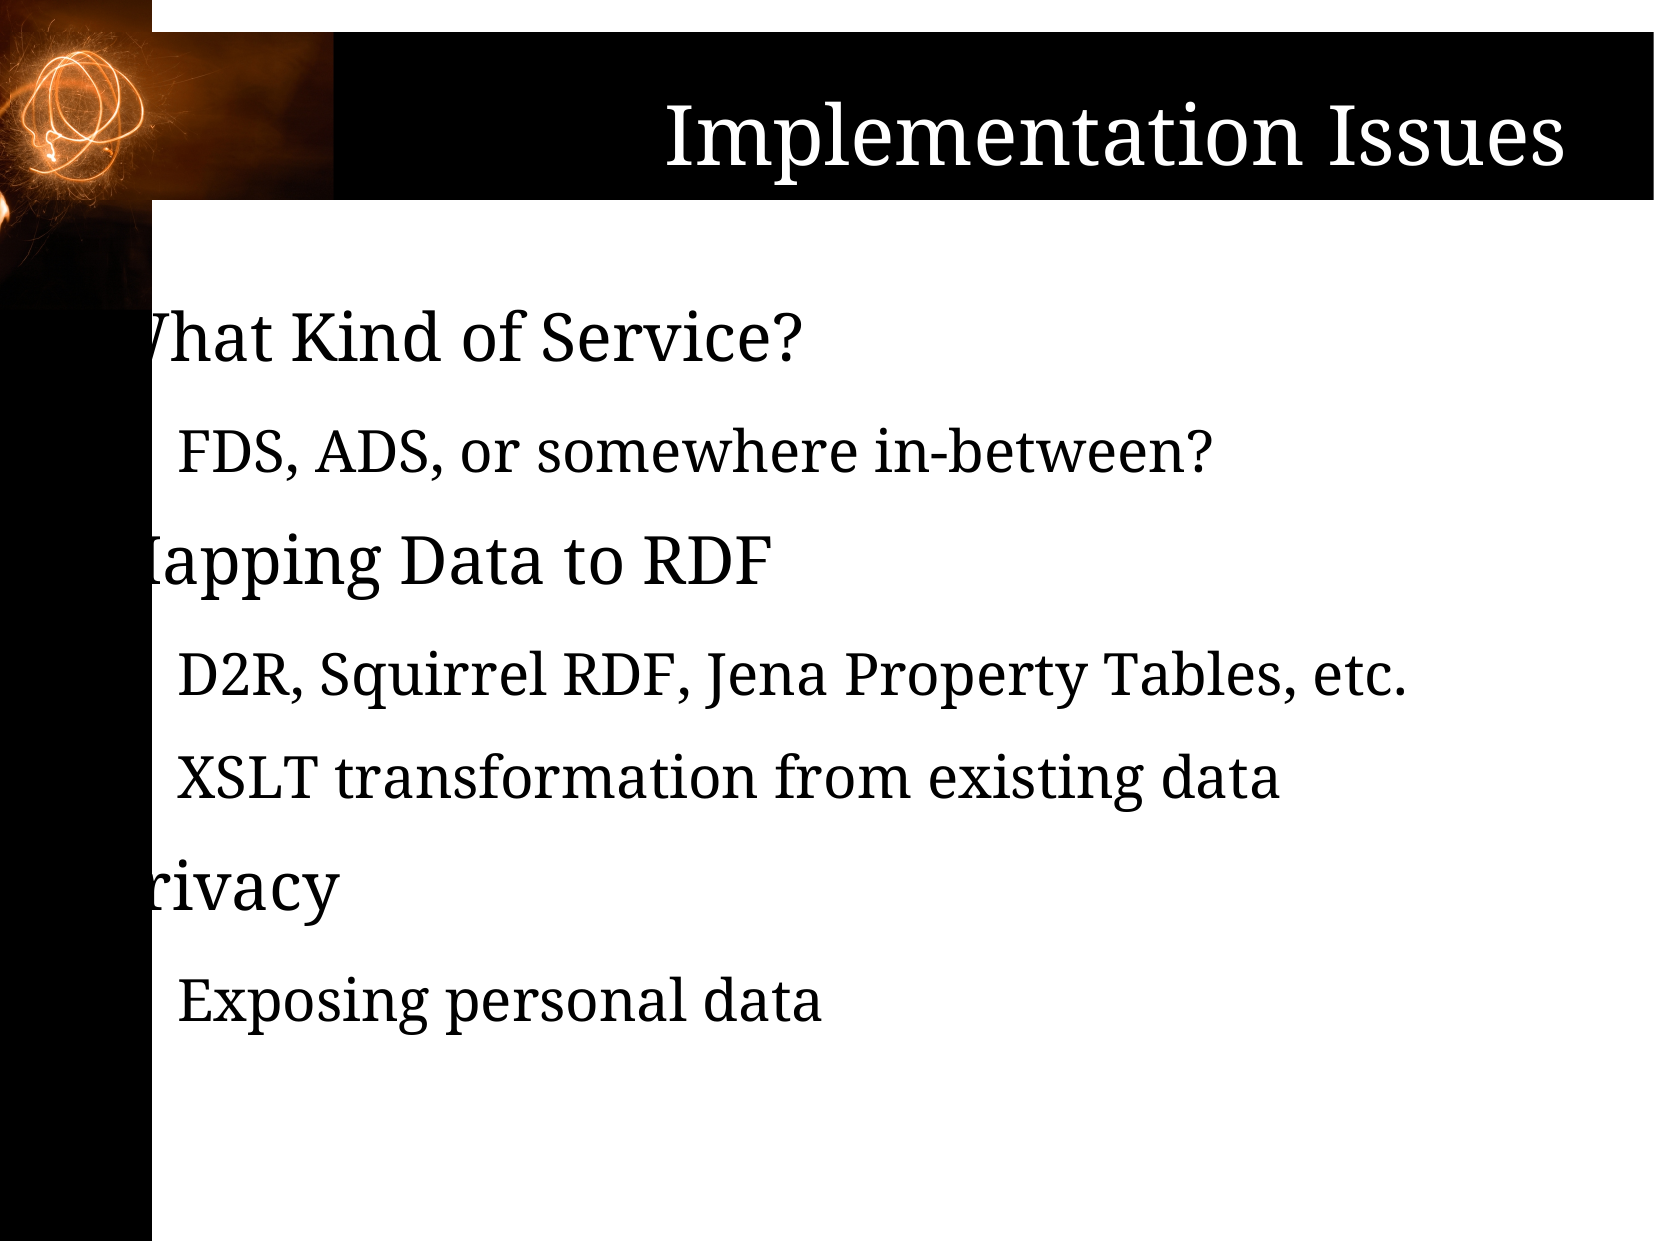

# Implementation Issues
What Kind of Service?
FDS, ADS, or somewhere in-between?
Mapping Data to RDF
D2R, Squirrel RDF, Jena Property Tables, etc.
XSLT transformation from existing data
Privacy
Exposing personal data